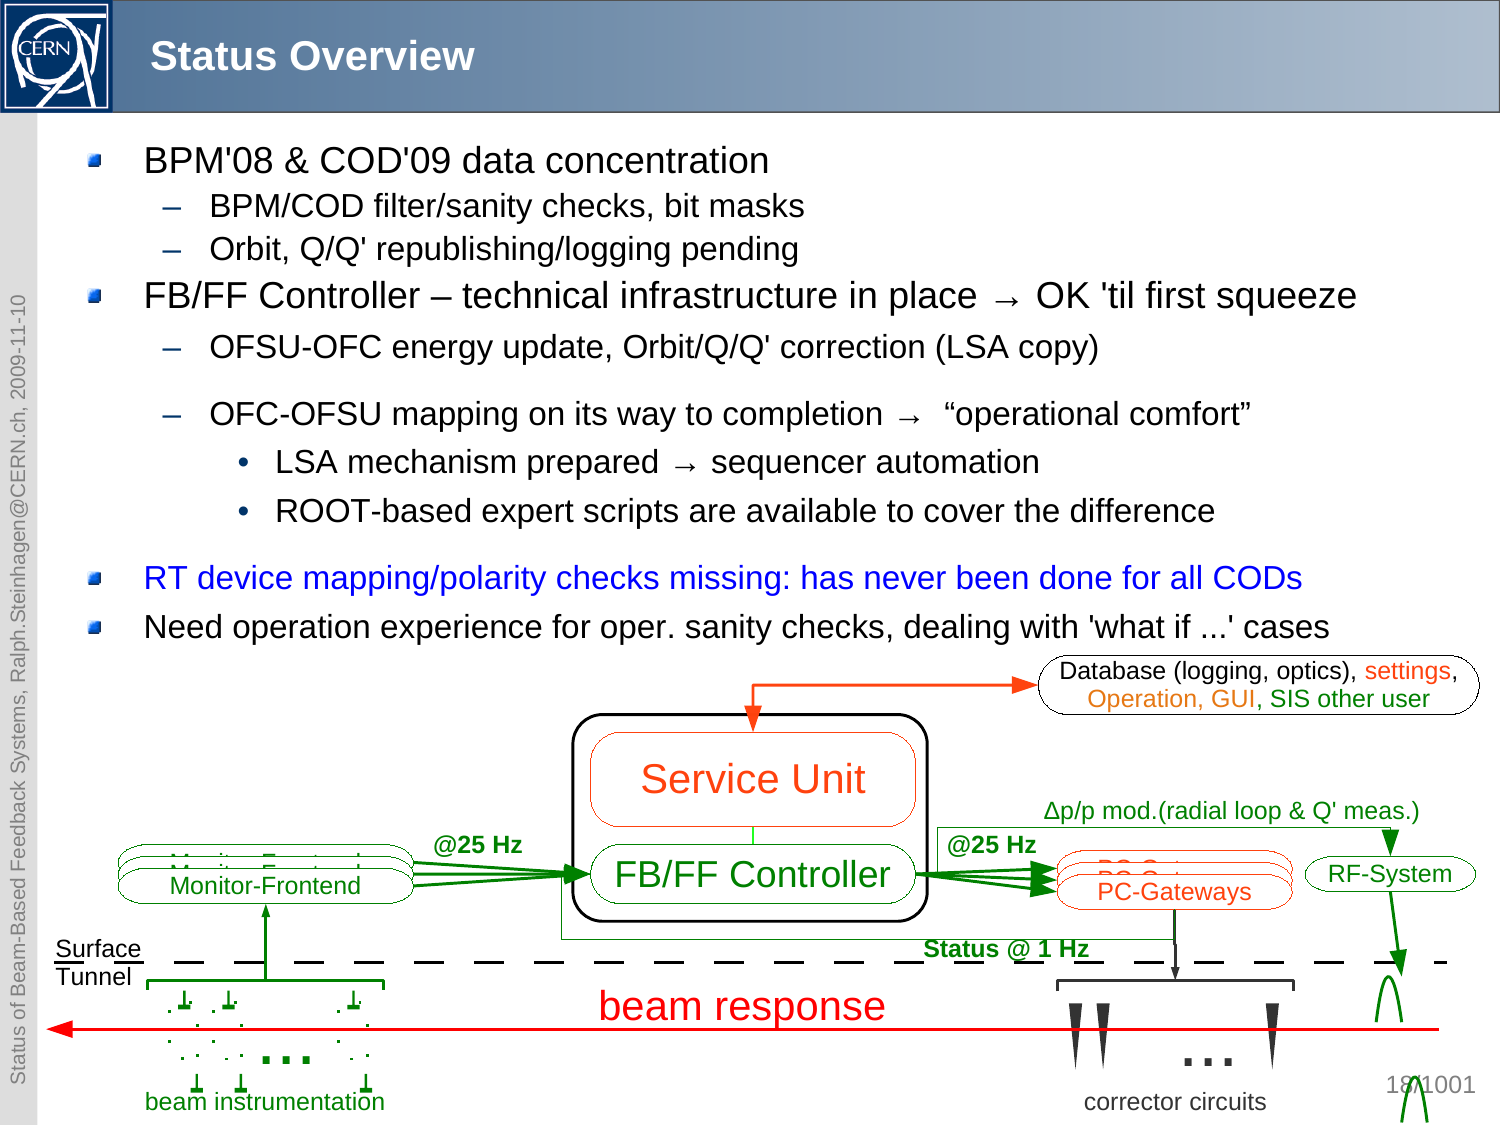

# Status Overview
BPM'08 & COD'09 data concentration
BPM/COD filter/sanity checks, bit masks
Orbit, Q/Q' republishing/logging pending
FB/FF Controller – technical infrastructure in place → OK 'til first squeeze
OFSU-OFC energy update, Orbit/Q/Q' correction (LSA copy)
OFC-OFSU mapping on its way to completion → “operational comfort”
LSA mechanism prepared → sequencer automation
ROOT-based expert scripts are available to cover the difference
RT device mapping/polarity checks missing: has never been done for all CODs
Need operation experience for oper. sanity checks, dealing with 'what if ...' cases
Database (logging, optics), settings,
Operation, GUI, SIS other user
Service Unit
Δp/p mod.(radial loop & Q' meas.)
@25 Hz
@25 Hz
FB/FF Controller
Monitor-Frontend
PC-Gateways
RF-System
Monitor-Frontend
PC-Gateways
Monitor-Frontend
PC-Gateways
Status @ 1 Hz
Surface
Tunnel
...
...
beam response
beam instrumentation
corrector circuits